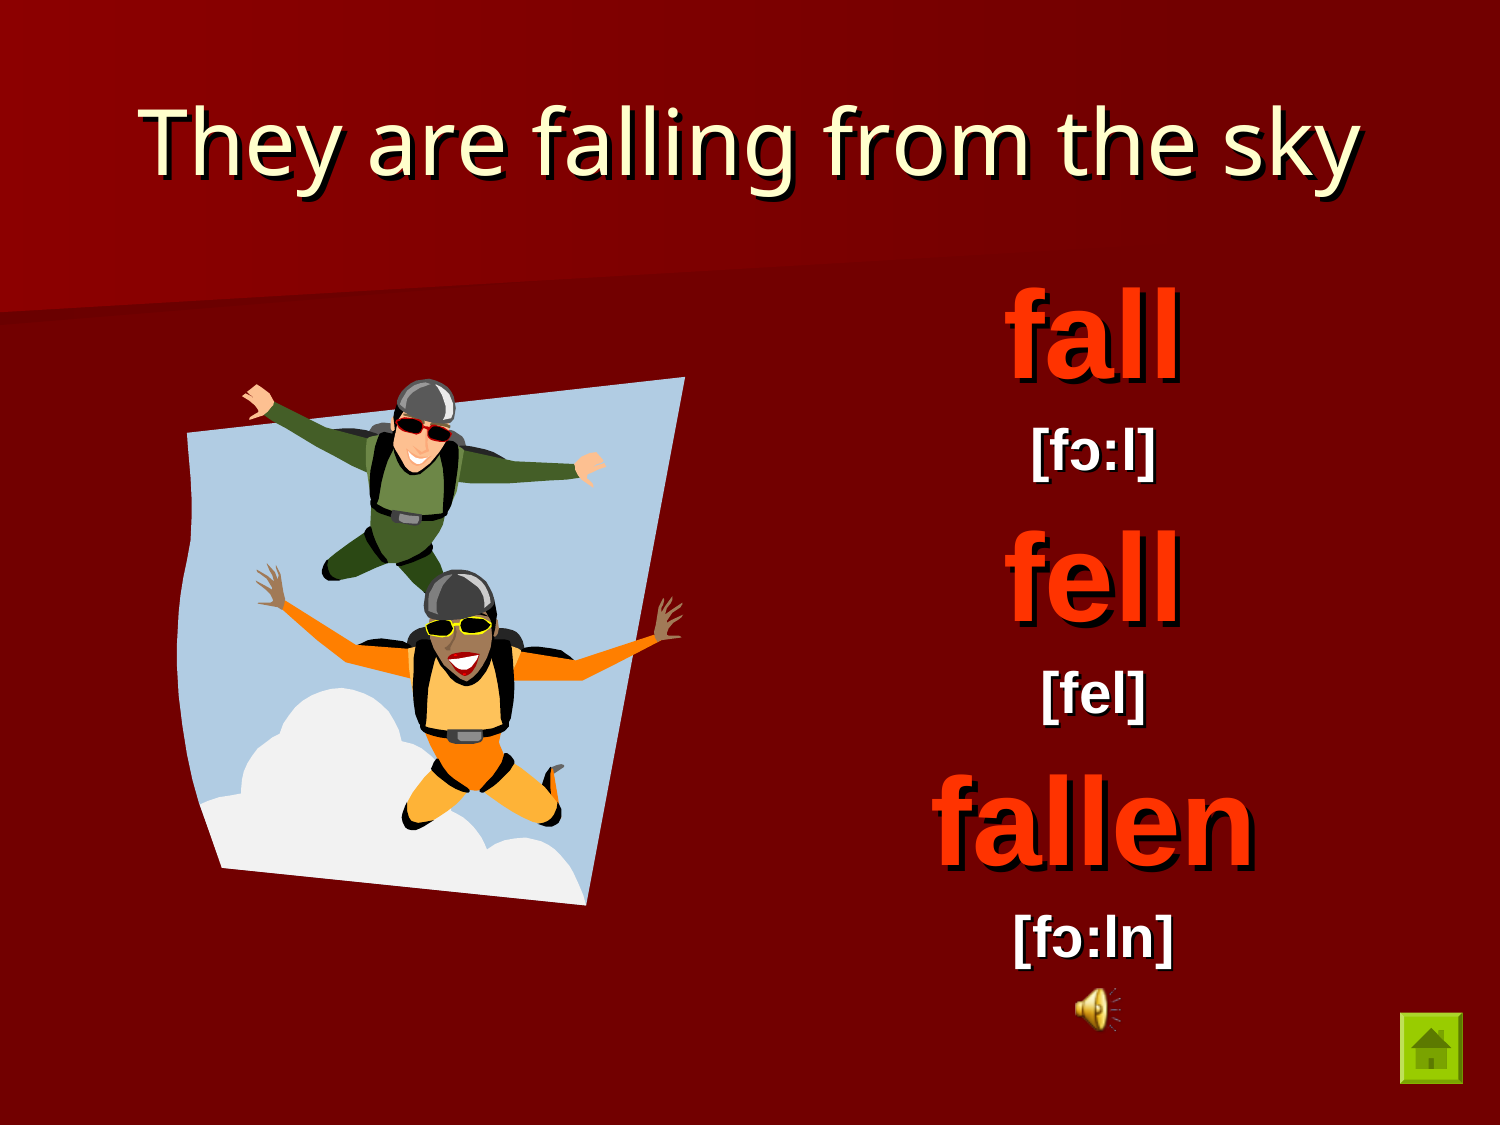

# They are falling from the sky
fall
[fɔ:l]
fell
[fel]
fallen
[fɔ:ln]